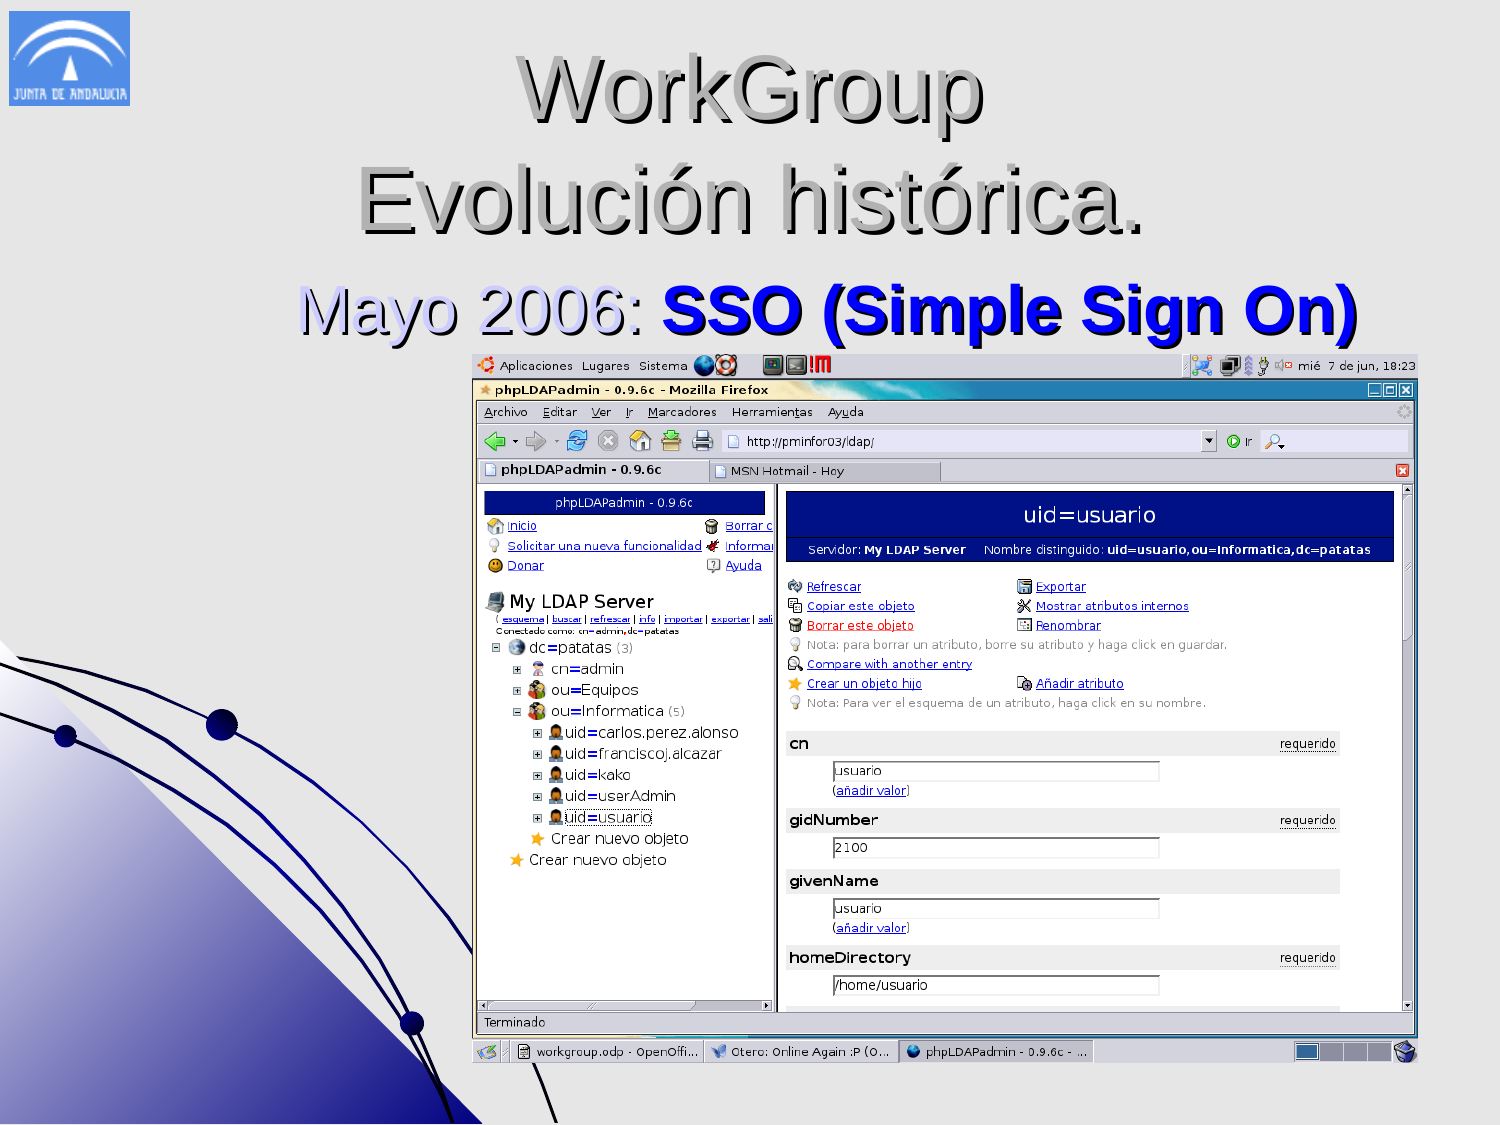

# WorkGroup Evolución histórica.
Mayo 2006: SSO (Simple Sign On)
21